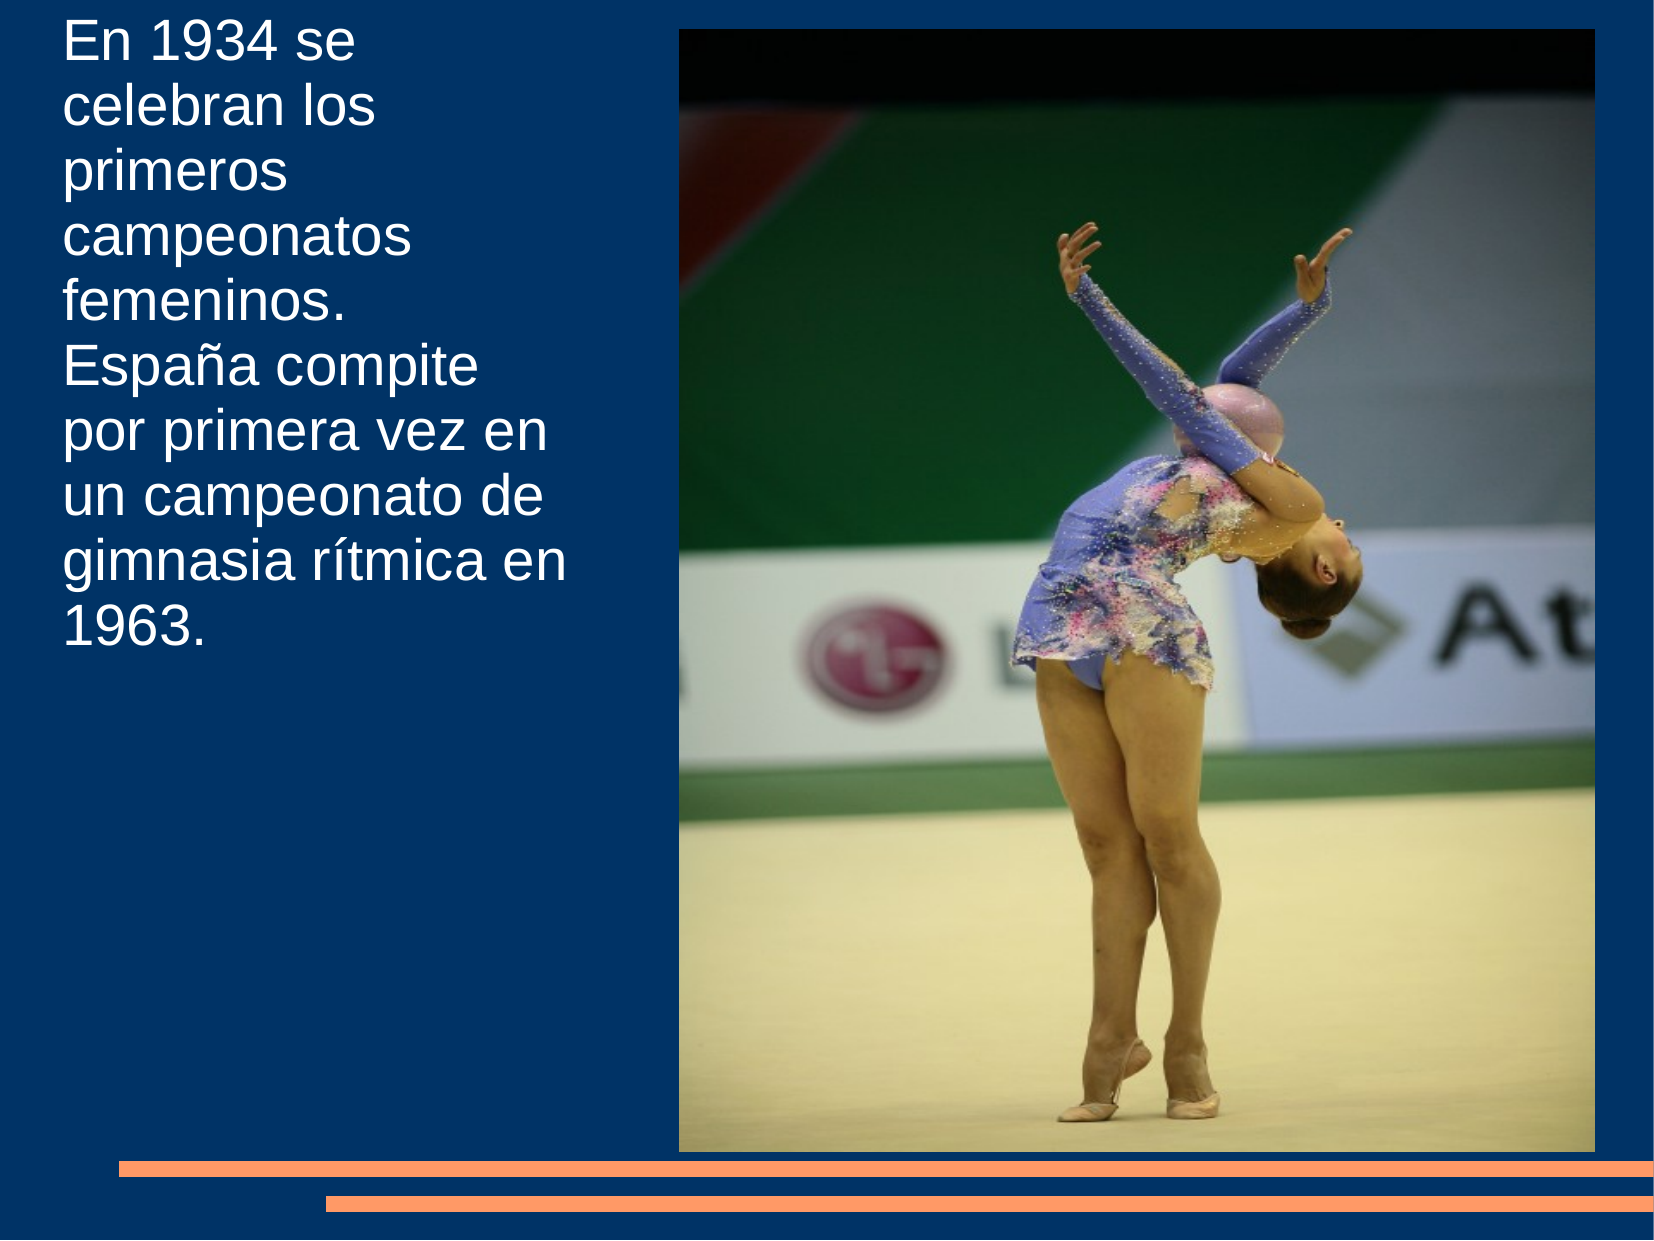

En 1934 se celebran los primeros campeonatos femeninos.
España compite por primera vez en un campeonato de gimnasia rítmica en 1963.